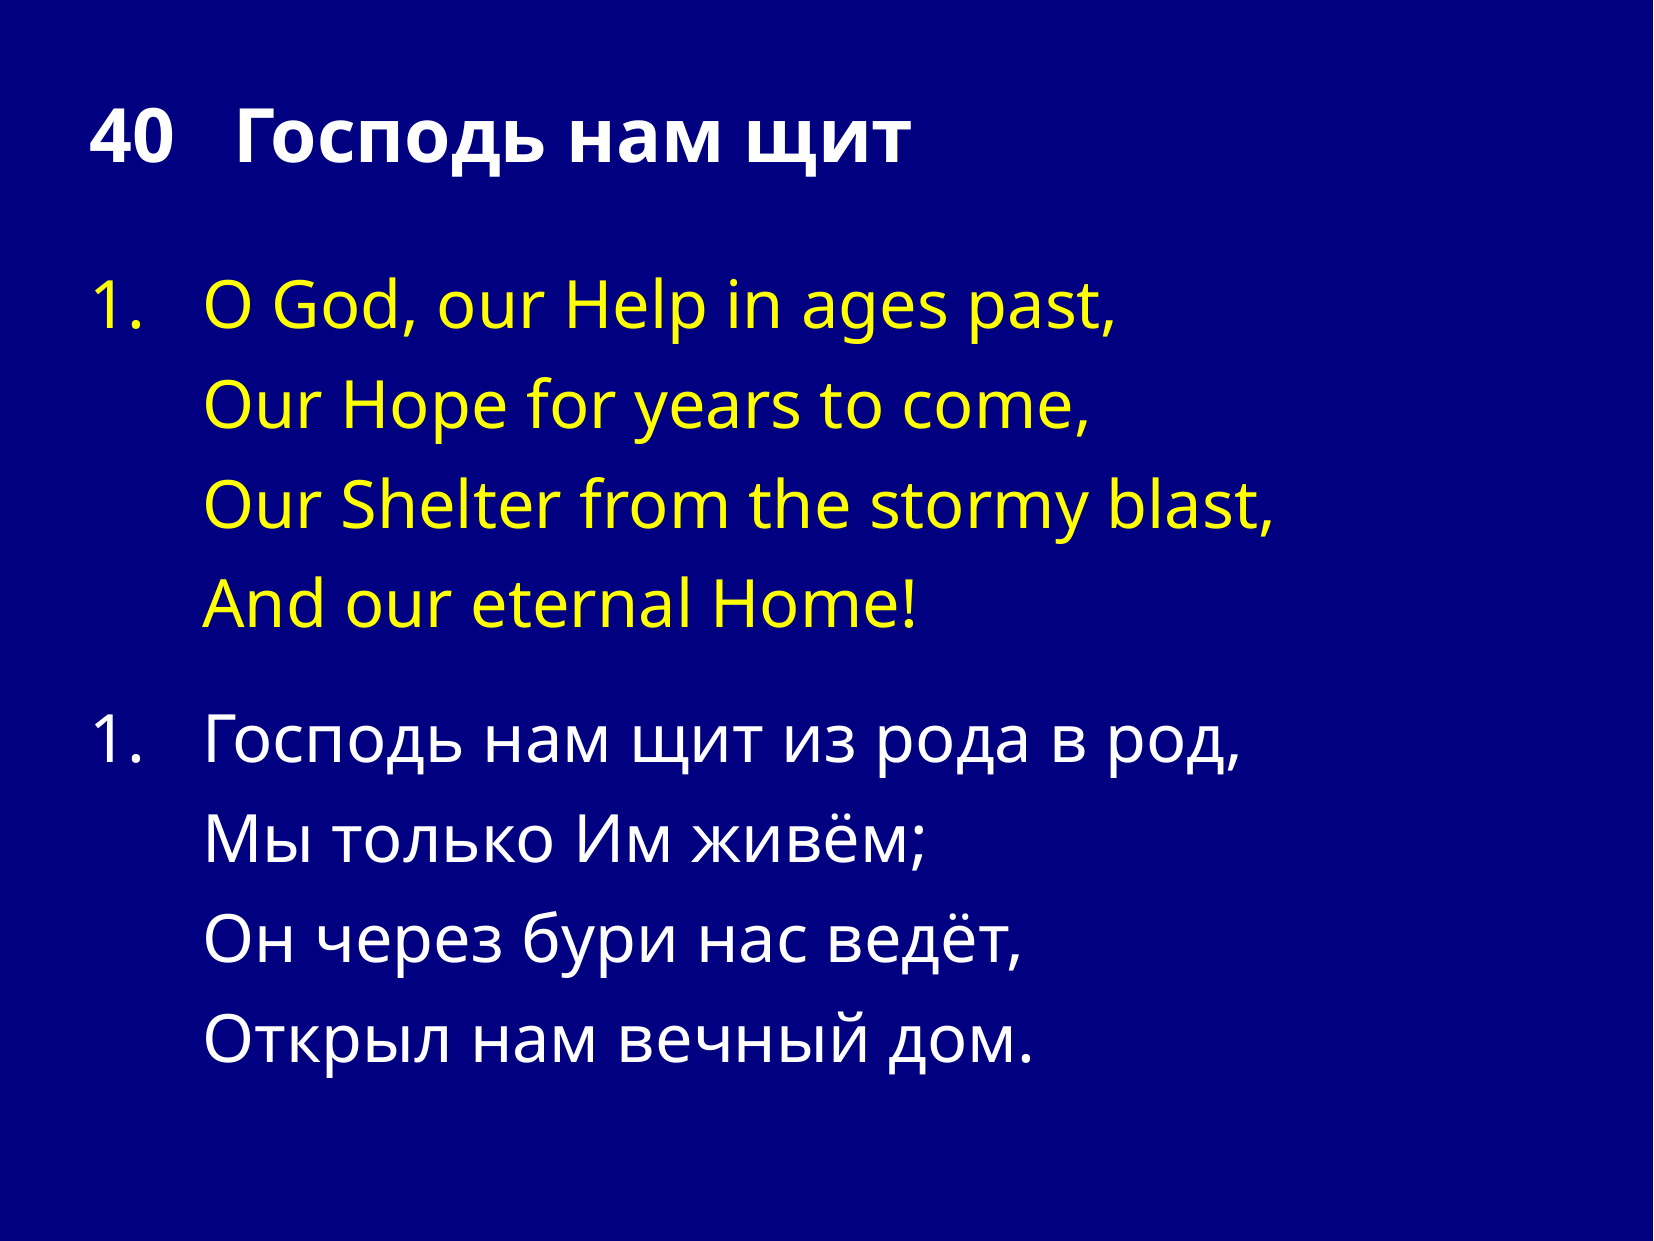

40 Господь нам щит
1.	O God, our Help in ages past,
	Our Hope for years to come,
	Our Shelter from the stormy blast,
	And our eternal Home!
1.	Господь нам щит из рода в род,
	Мы только Им живём;
	Он через бури нас ведёт,
	Открыл нам вечный дом.